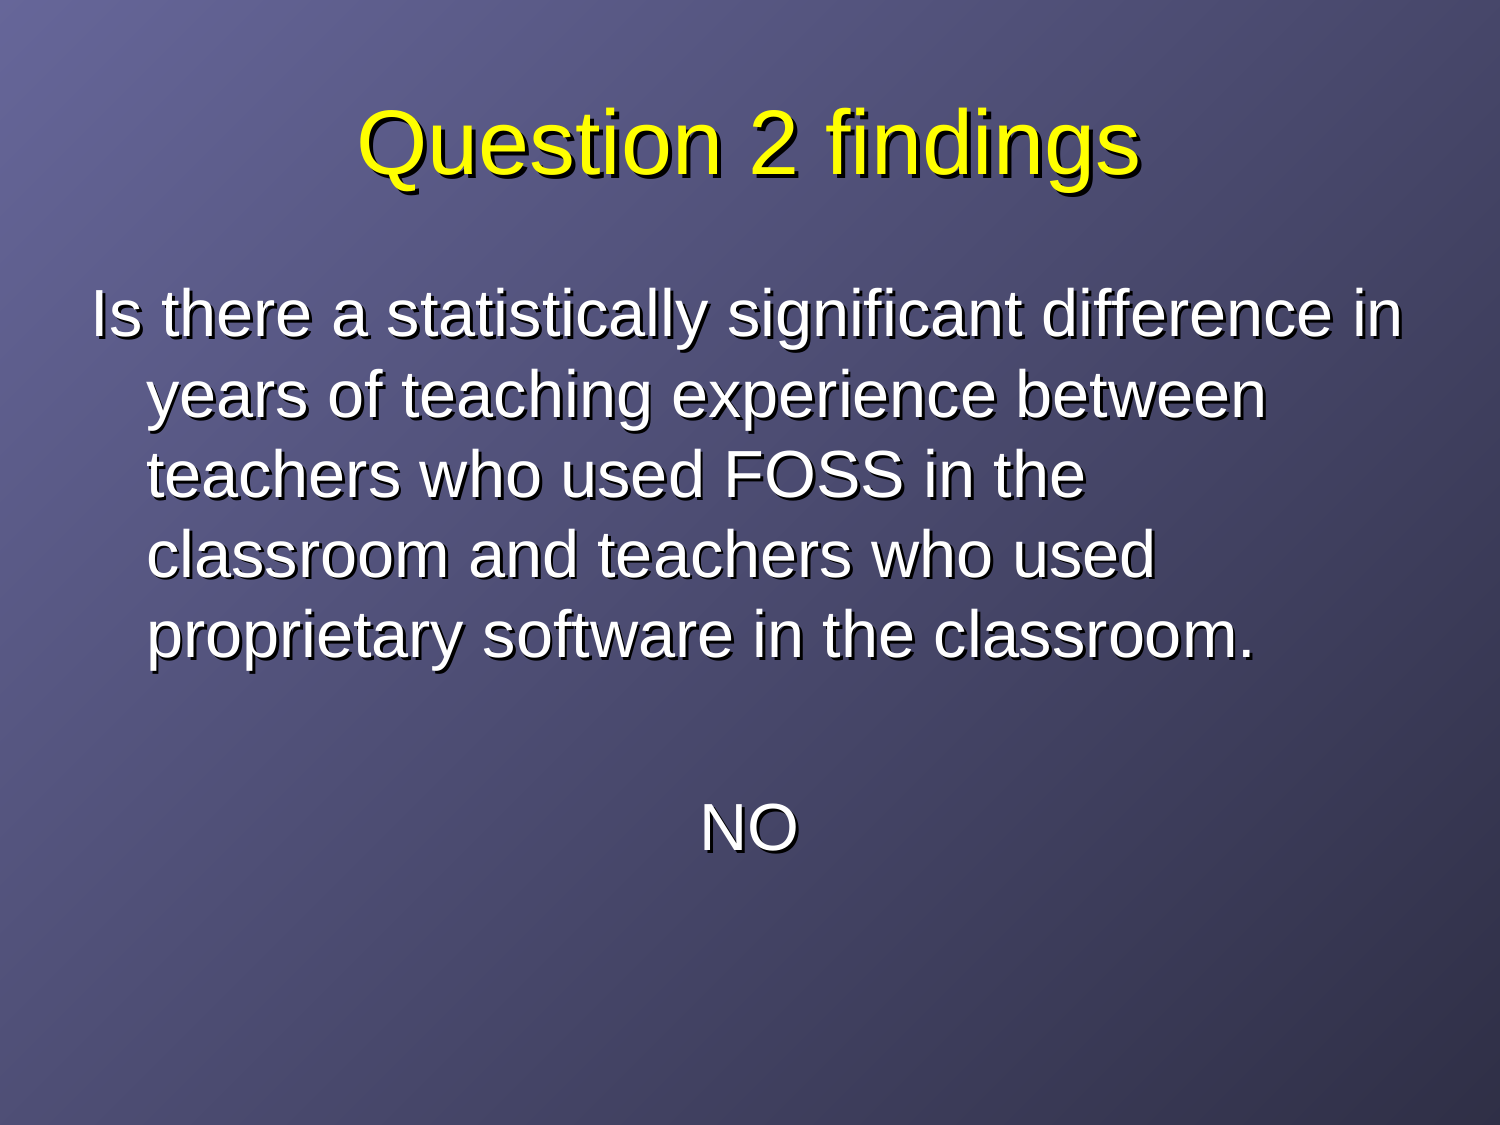

# Question 2 findings
Is there a statistically significant difference in years of teaching experience between teachers who used FOSS in the classroom and teachers who used proprietary software in the classroom.
NO